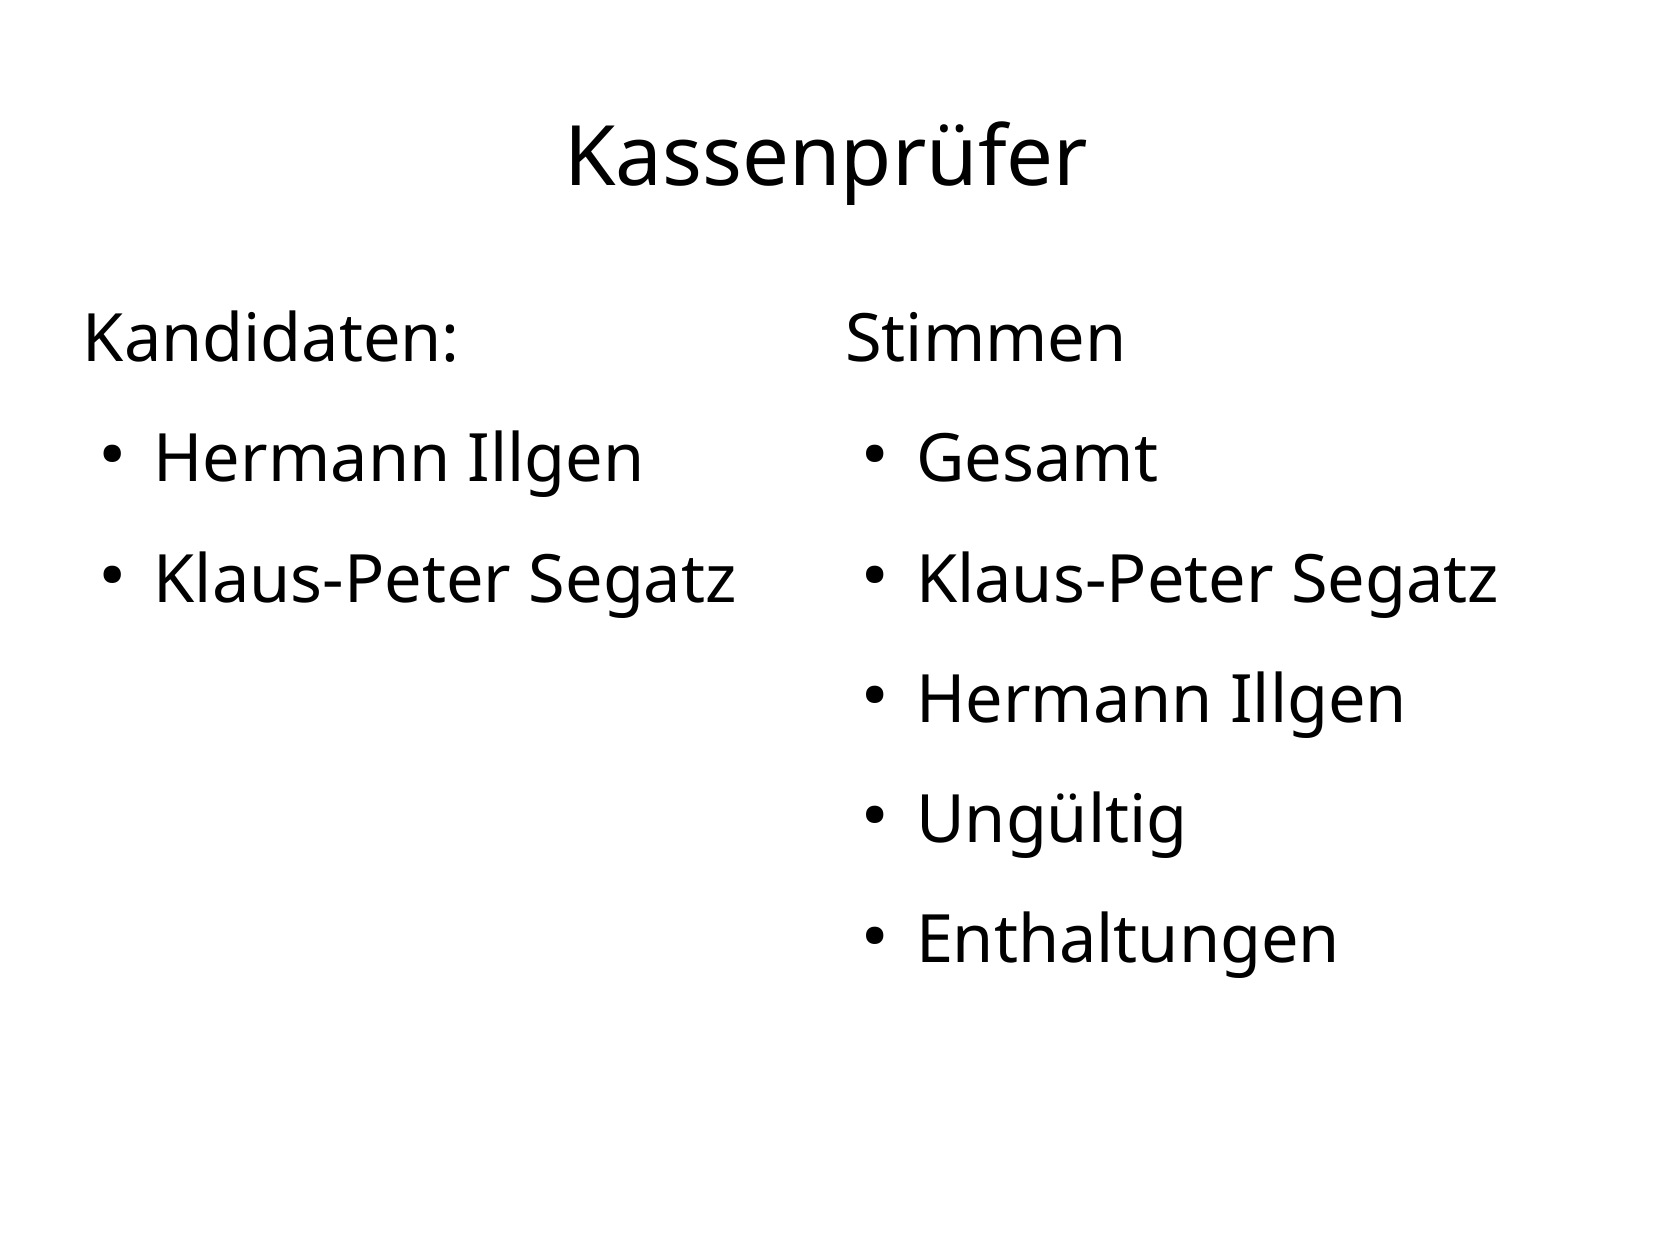

# Kassenprüfer
Kandidaten:
Hermann Illgen
Klaus-Peter Segatz
Stimmen
Gesamt
Klaus-Peter Segatz
Hermann Illgen
Ungültig
Enthaltungen